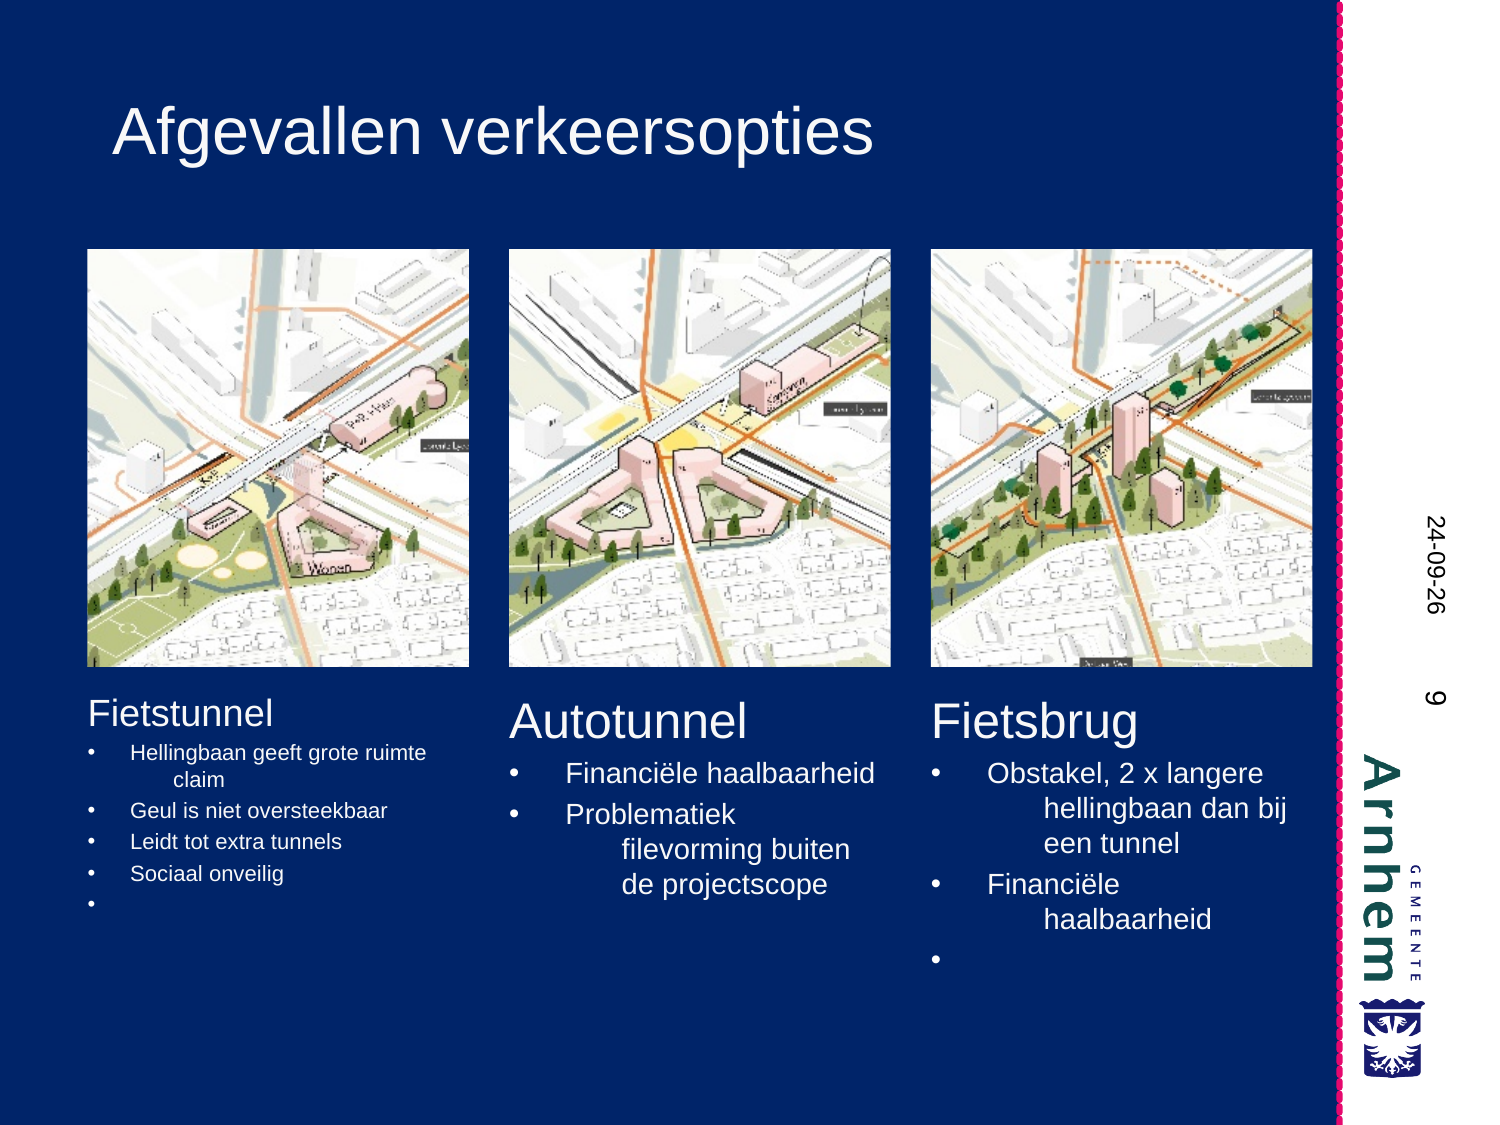

Afgevallen verkeersopties
# Fietstunnel
Hellingbaan geeft grote ruimte claim
Geul is niet oversteekbaar
Leidt tot extra tunnels
Sociaal onveilig
Autotunnel
Financiële haalbaarheid
Problematiek filevorming buiten de projectscope
Fietsbrug
Obstakel, 2 x langere hellingbaan dan bij een tunnel
Financiële haalbaarheid
9